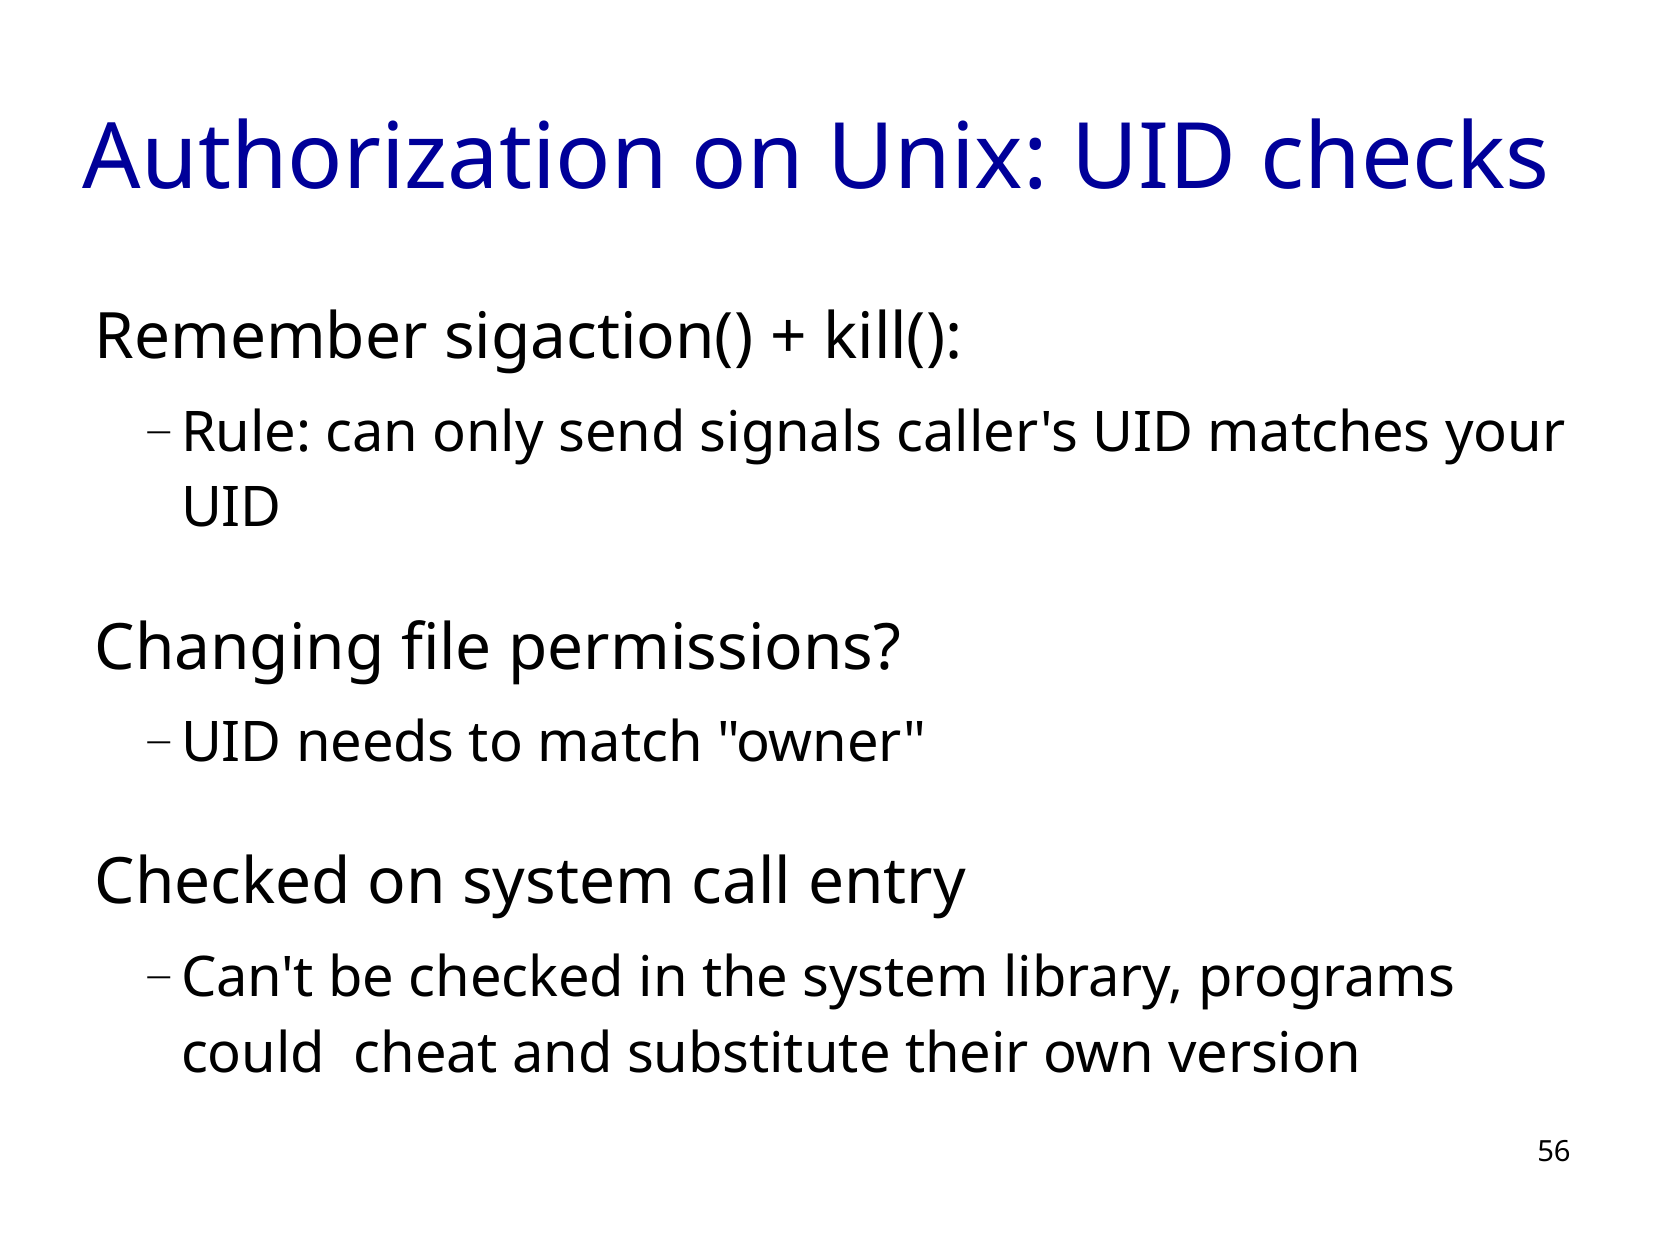

# Authorization on Unix: UID checks
Remember sigaction() + kill():
Rule: can only send signals caller's UID matches your UID
Changing file permissions?
UID needs to match "owner"
Checked on system call entry
Can't be checked in the system library, programs could cheat and substitute their own version
56